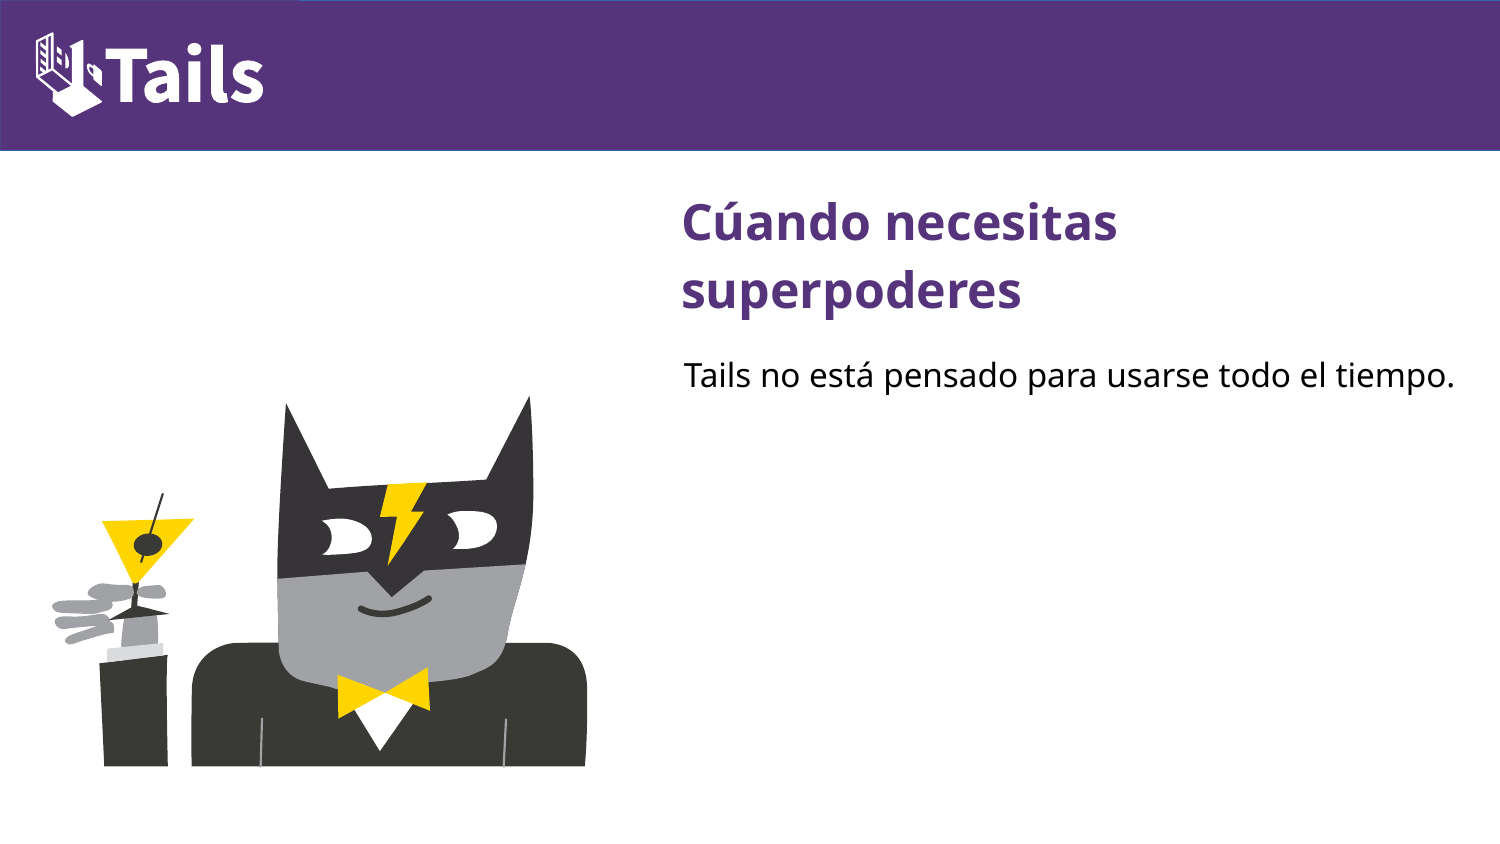

# Cúando necesitas superpoderes
Tails no está pensado para usarse todo el tiempo.